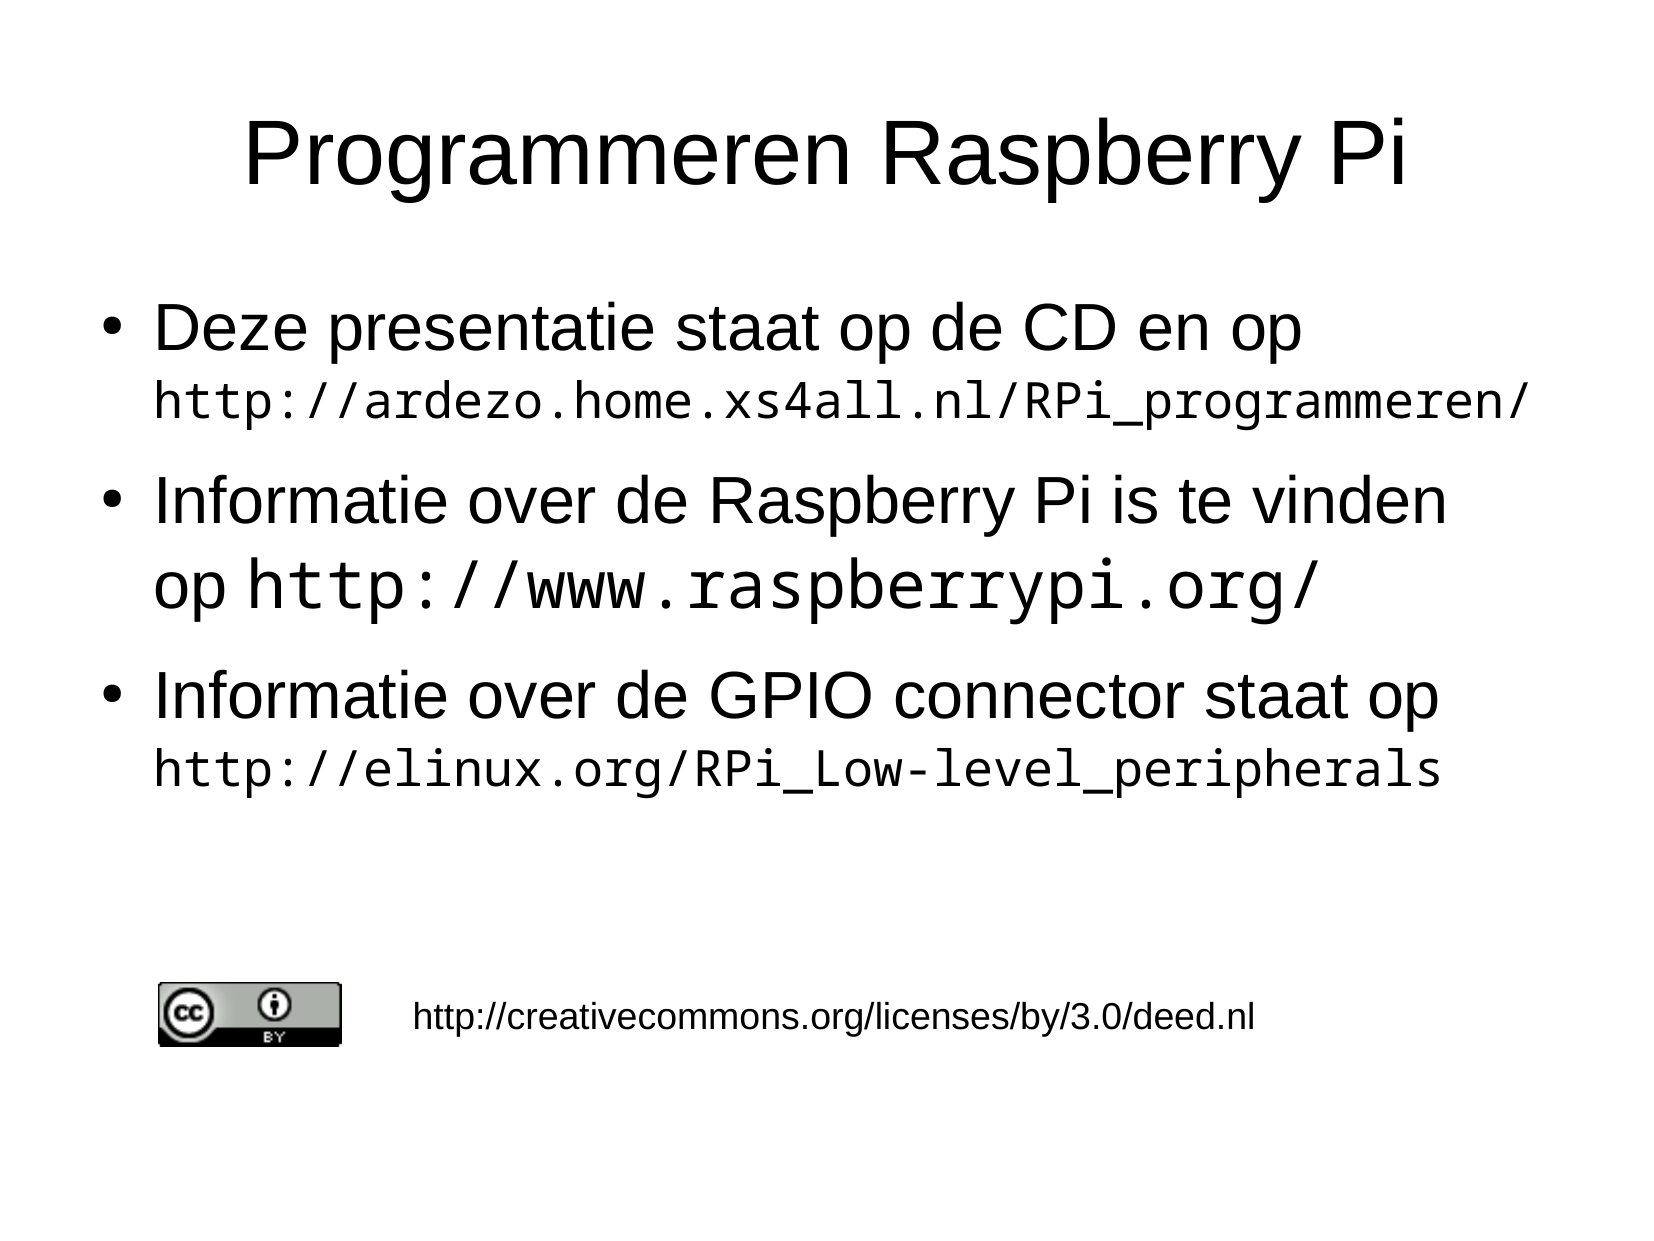

# Programmeren Raspberry Pi
Deze presentatie staat op de CD en op http://ardezo.home.xs4all.nl/RPi_programmeren/
Informatie over de Raspberry Pi is te vinden op http://www.raspberrypi.org/
Informatie over de GPIO connector staat op http://elinux.org/RPi_Low-level_peripherals
http://creativecommons.org/licenses/by/3.0/deed.nl